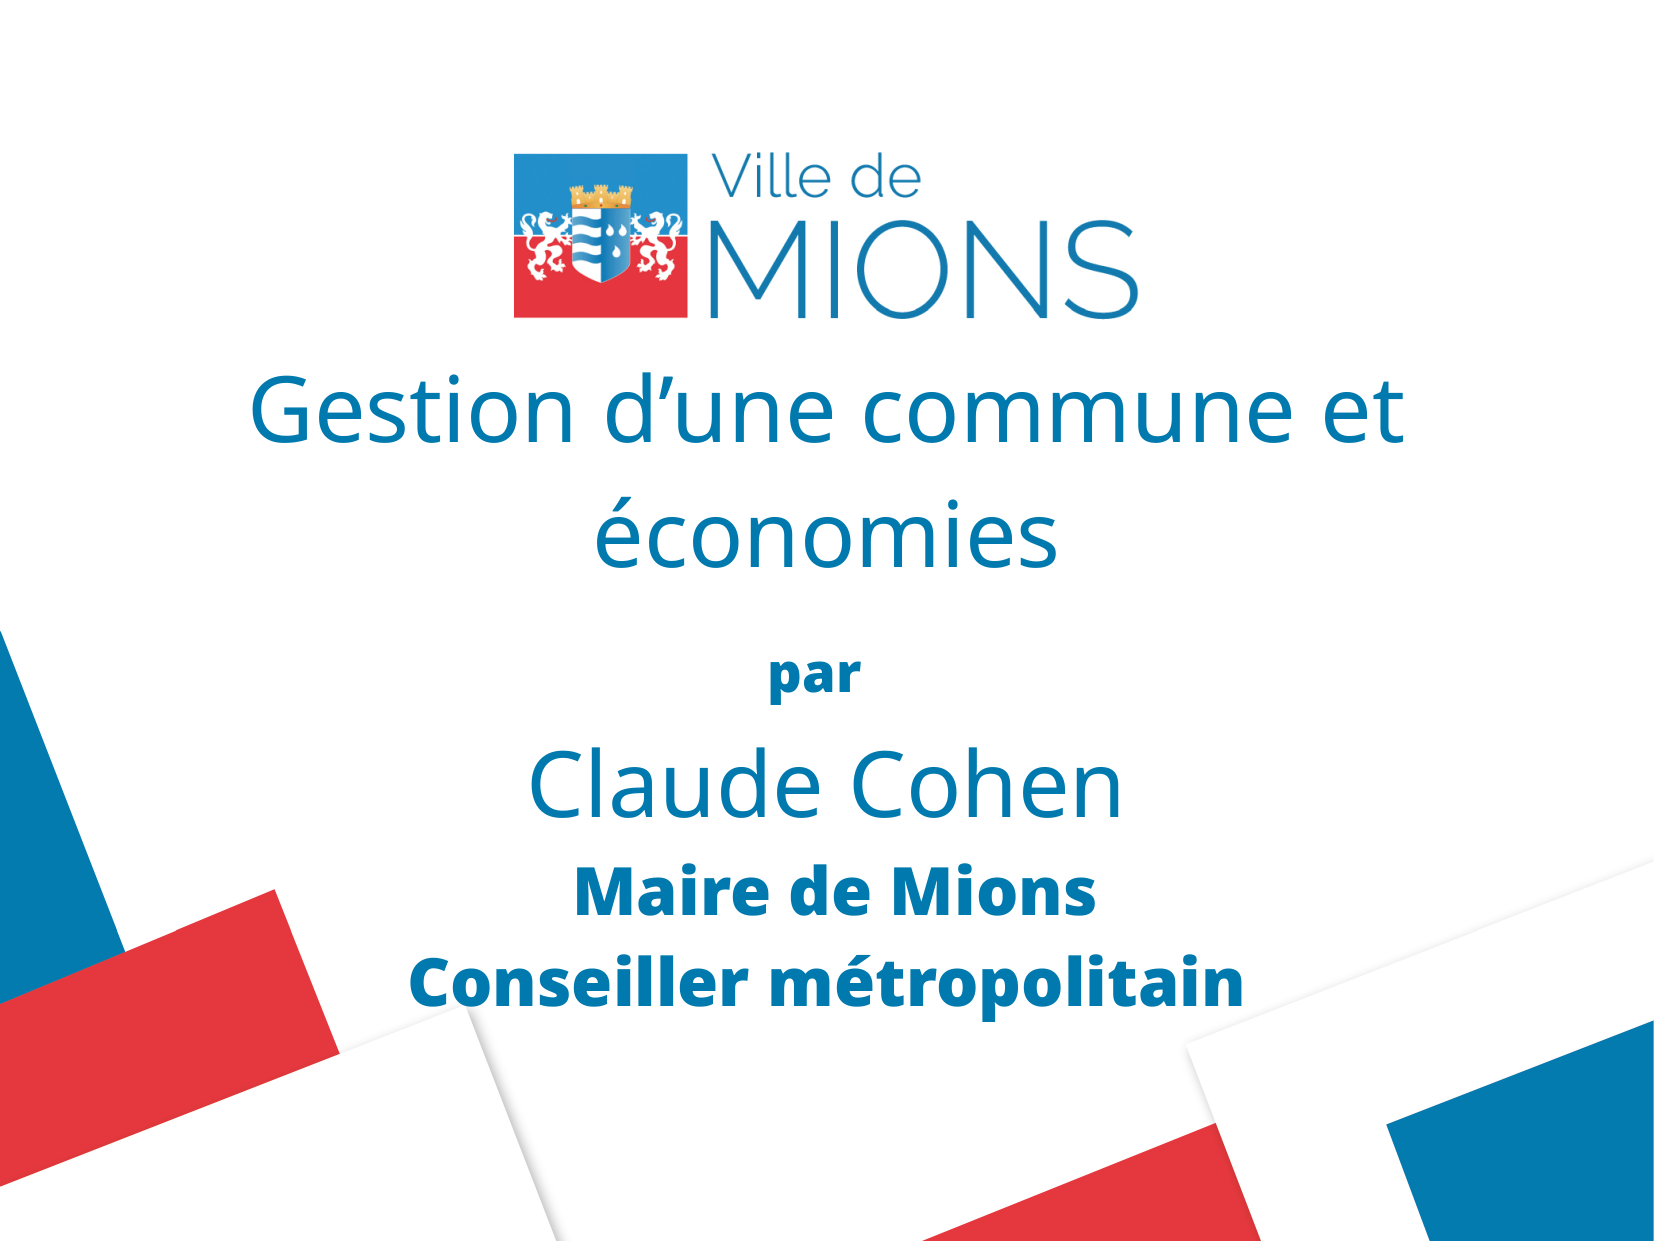

# Gestion d’une commune et économies par Claude Cohen  Maire de Mions Conseiller métropolitain